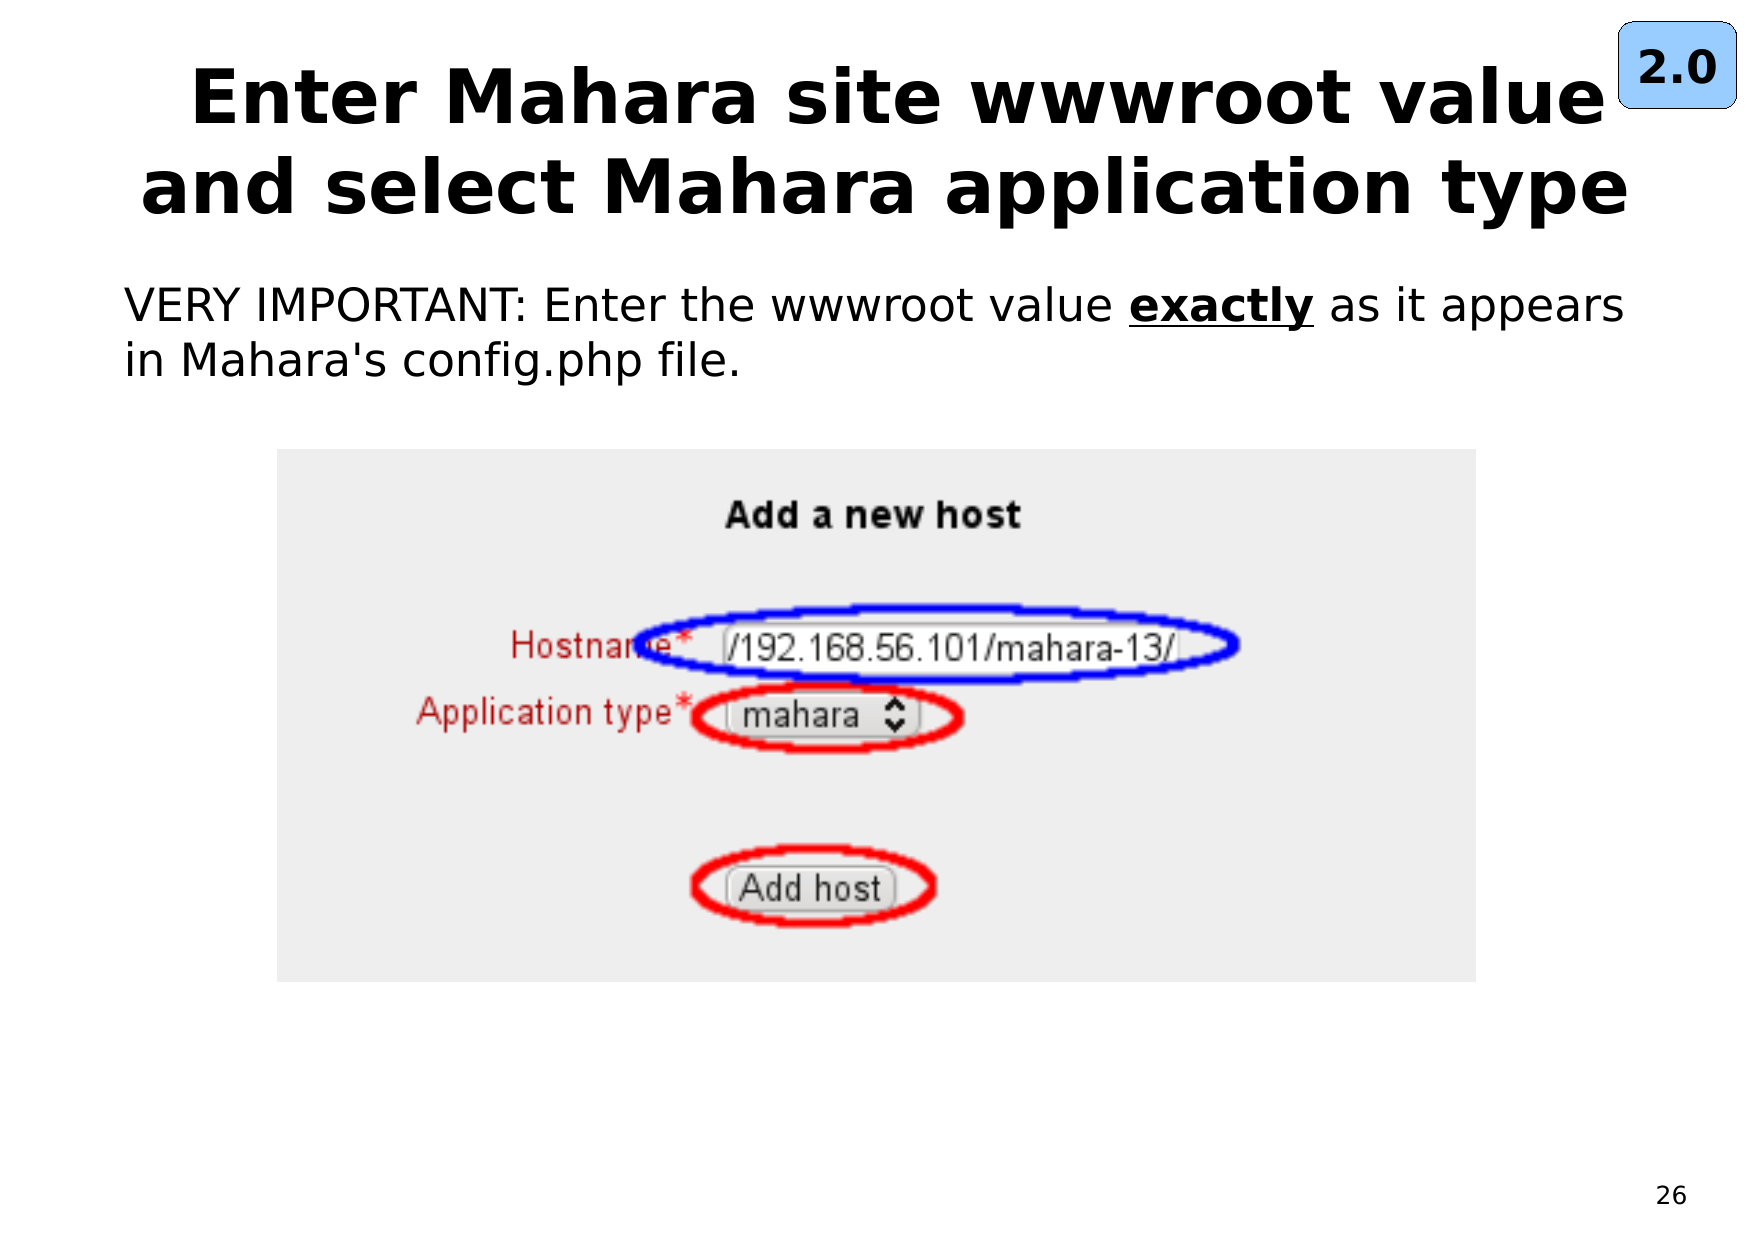

2.0
# Enter Mahara site wwwroot value and select Mahara application type
VERY IMPORTANT: Enter the wwwroot value exactly as it appears in Mahara's config.php file.
26